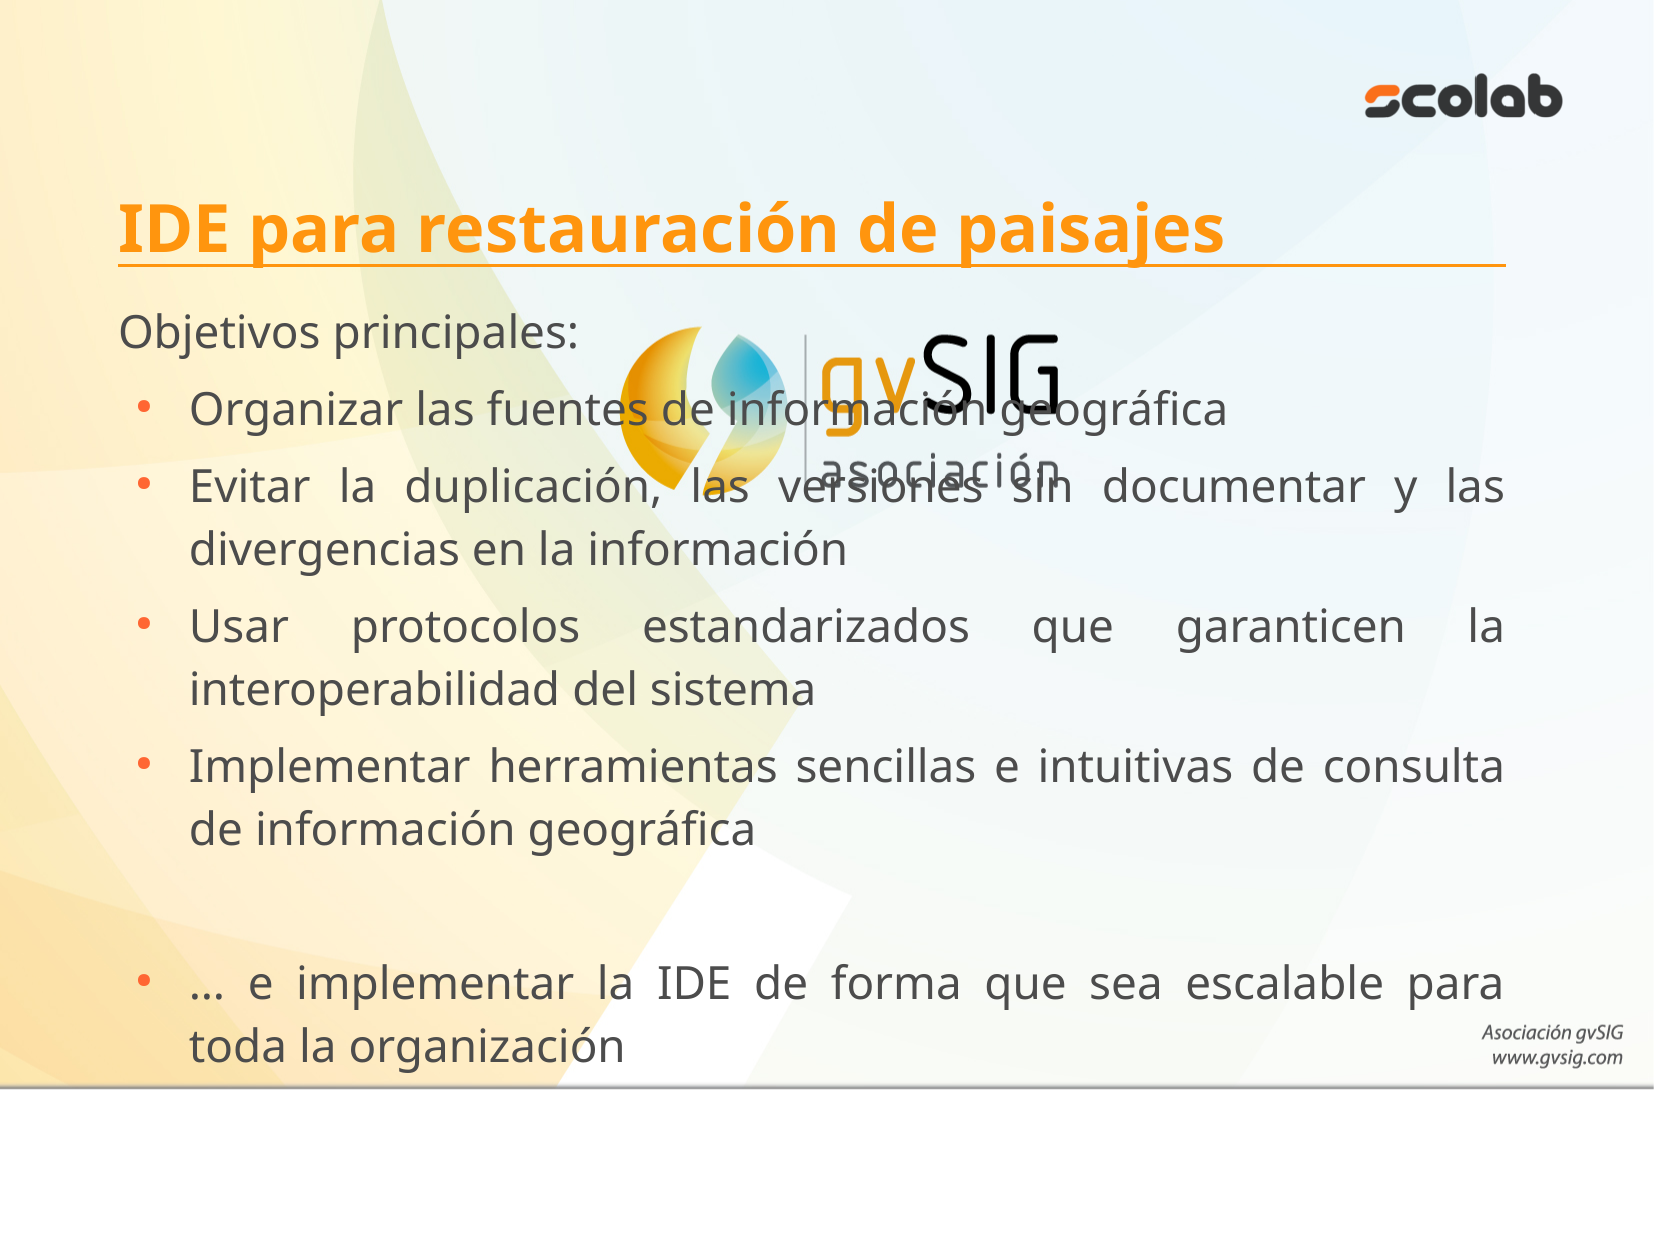

# IDE para restauración de paisajes
Objetivos principales:
Organizar las fuentes de información geográfica
Evitar la duplicación, las versiones sin documentar y las divergencias en la información
Usar protocolos estandarizados que garanticen la interoperabilidad del sistema
Implementar herramientas sencillas e intuitivas de consulta de información geográfica
… e implementar la IDE de forma que sea escalable para toda la organización